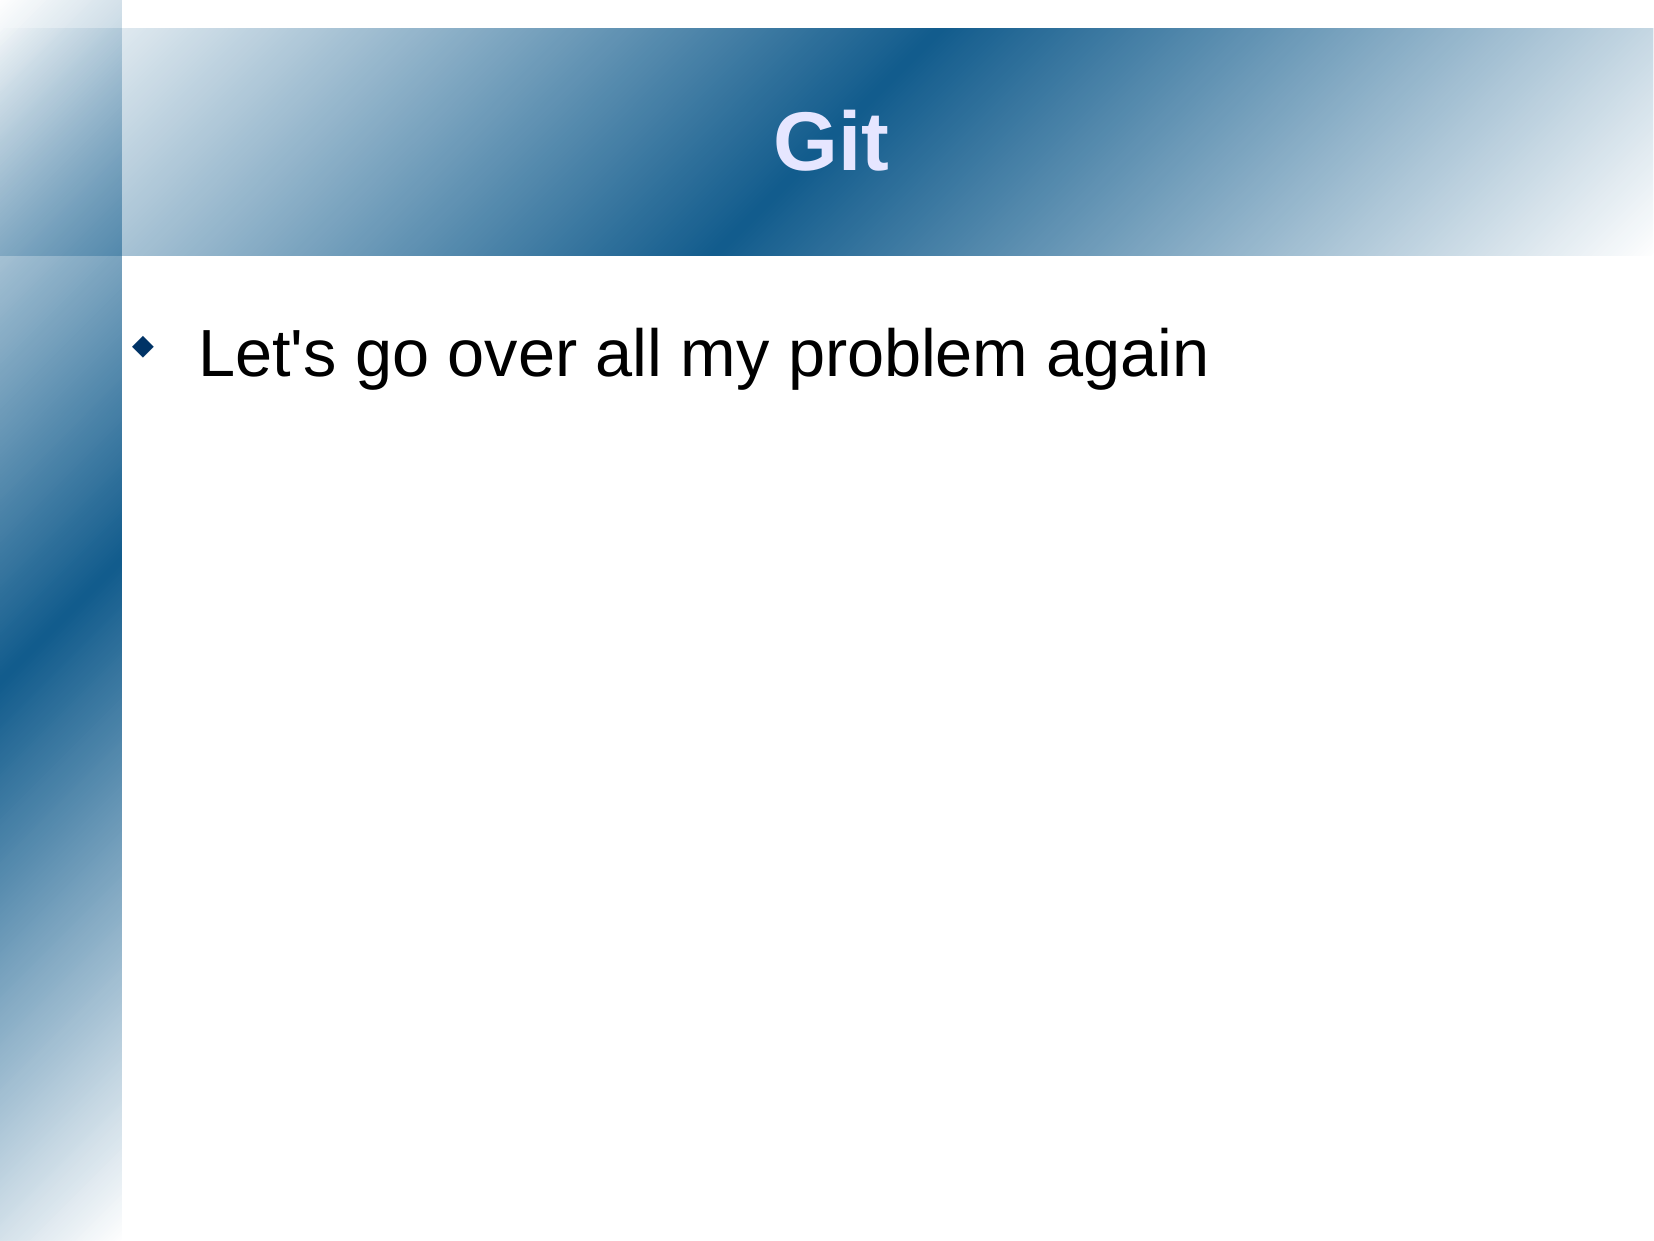

# Git
Let's go over all my problem again